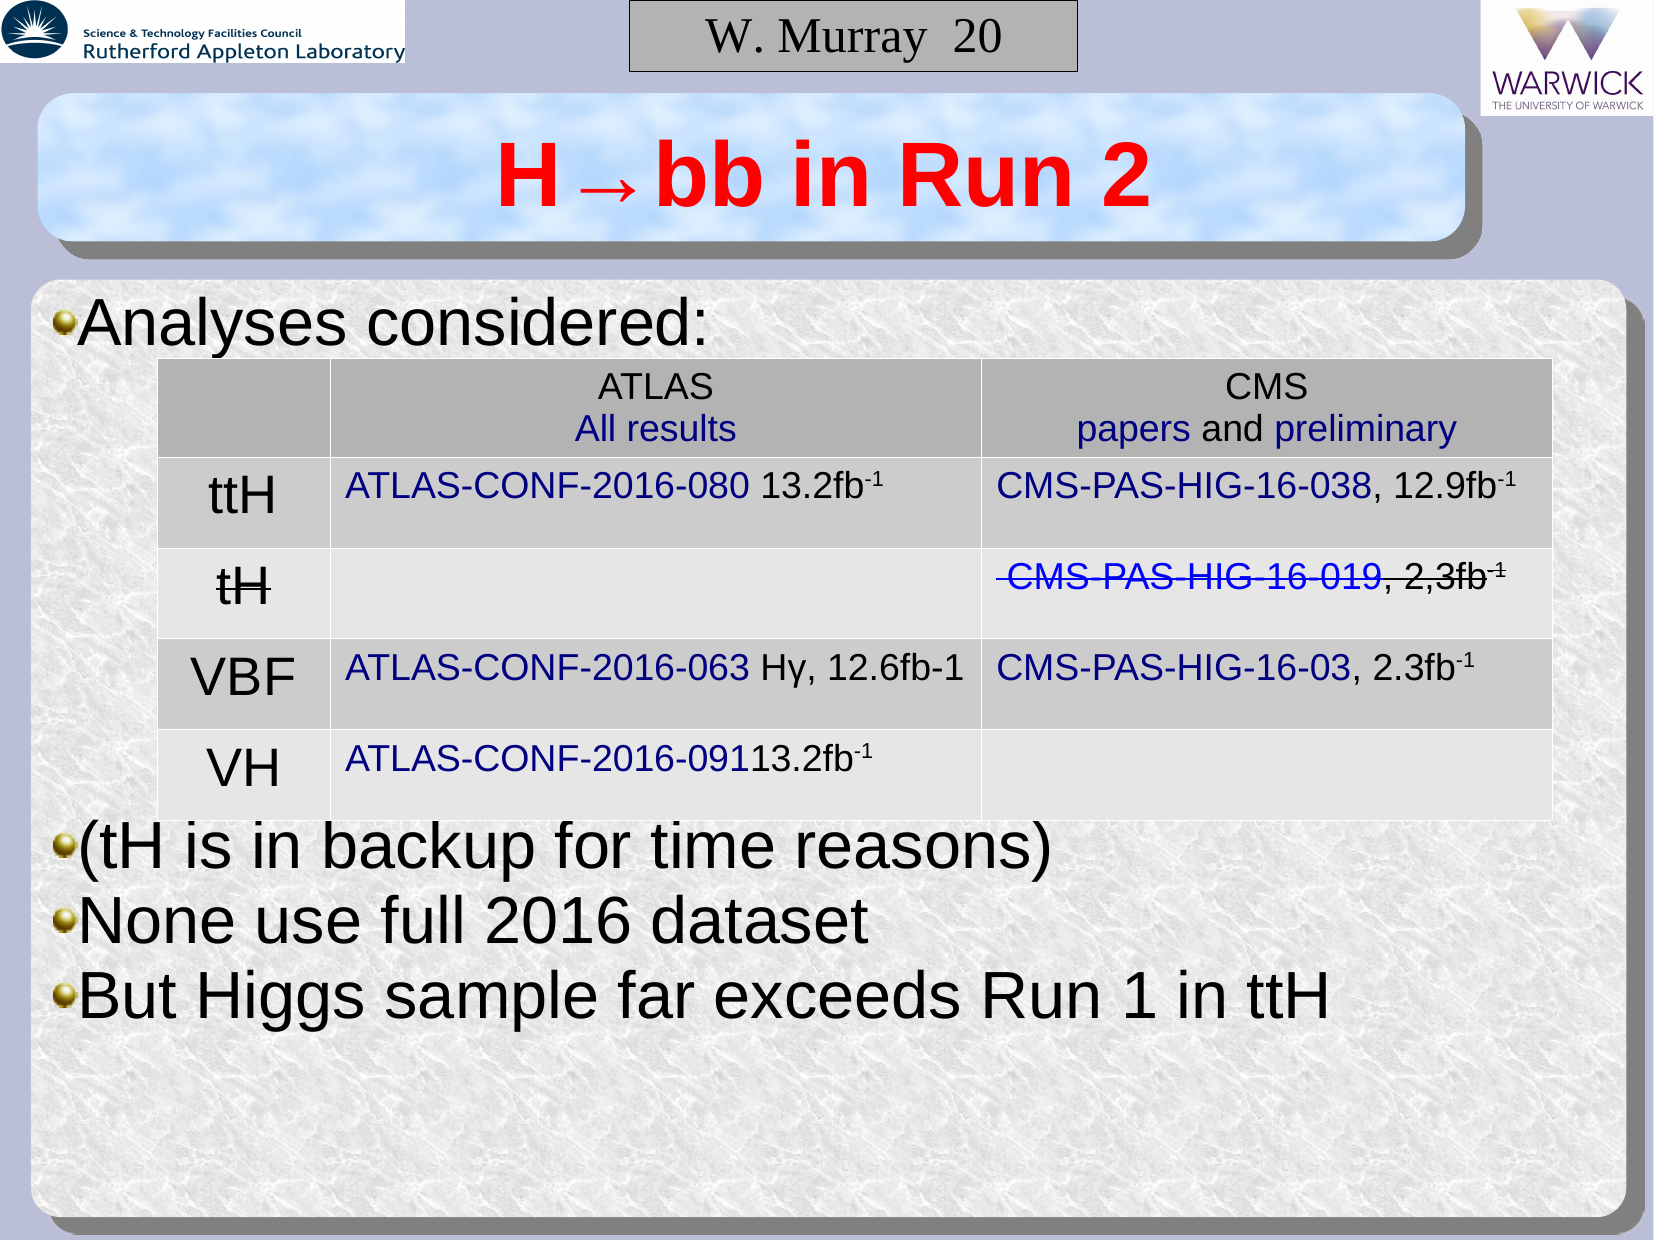

# H→bb in Run 2
Analyses considered:
(tH is in backup for time reasons)
None use full 2016 dataset
But Higgs sample far exceeds Run 1 in ttH
| | ATLAS All results | CMS papers and preliminary |
| --- | --- | --- |
| ttH | ATLAS-CONF-2016-080 13.2fb-1 | CMS-PAS-HIG-16-038, 12.9fb-1 |
| tH | | CMS-PAS-HIG-16-019, 2,3fb-1 |
| VBF | ATLAS-CONF-2016-063 Hγ, 12.6fb-1 | CMS-PAS-HIG-16-03, 2.3fb-1 |
| VH | ATLAS-CONF-2016-09113.2fb-1 | |